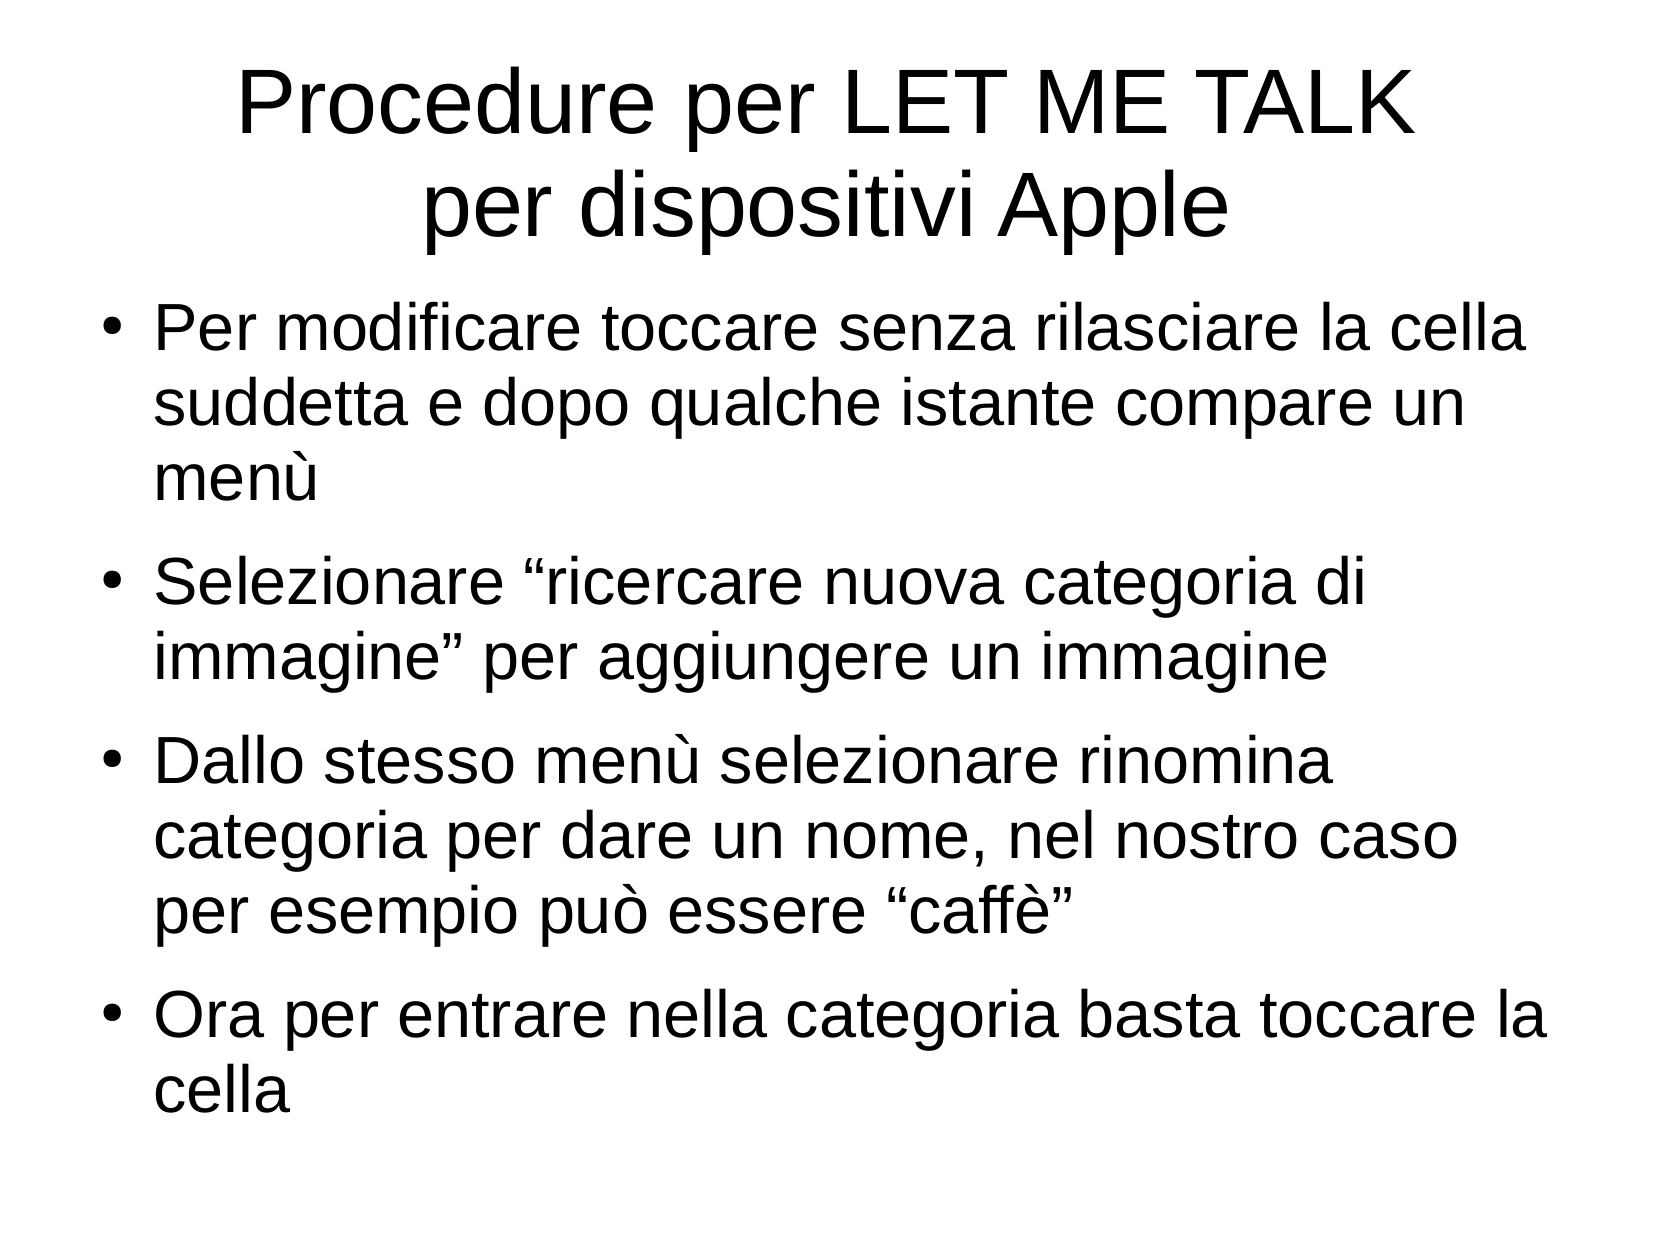

Procedure per LET ME TALK
per dispositivi Apple
# Per modificare toccare senza rilasciare la cella suddetta e dopo qualche istante compare un menù
Selezionare “ricercare nuova categoria di immagine” per aggiungere un immagine
Dallo stesso menù selezionare rinomina categoria per dare un nome, nel nostro caso per esempio può essere “caffè”
Ora per entrare nella categoria basta toccare la cella